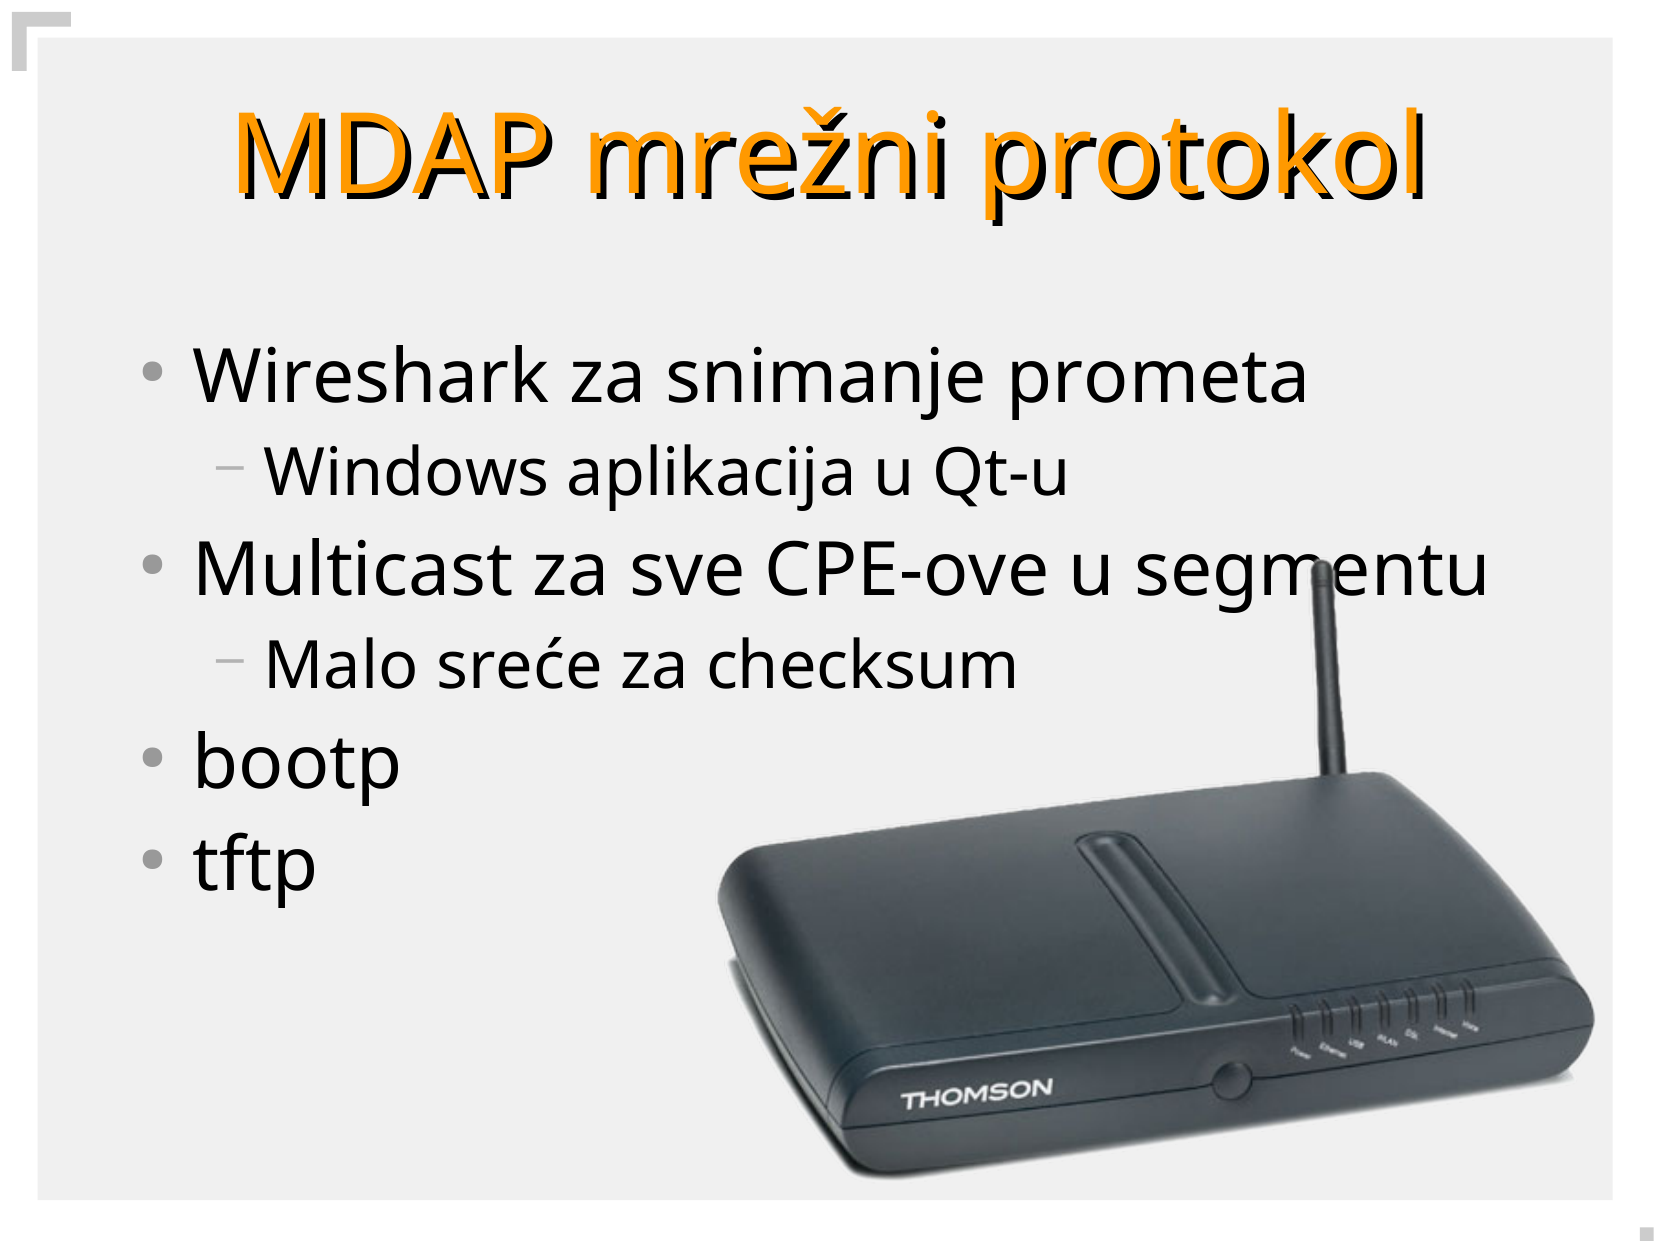

# MDAP mrežni protokol
Wireshark za snimanje prometa
Windows aplikacija u Qt-u
Multicast za sve CPE-ove u segmentu
Malo sreće za checksum
bootp
tftp